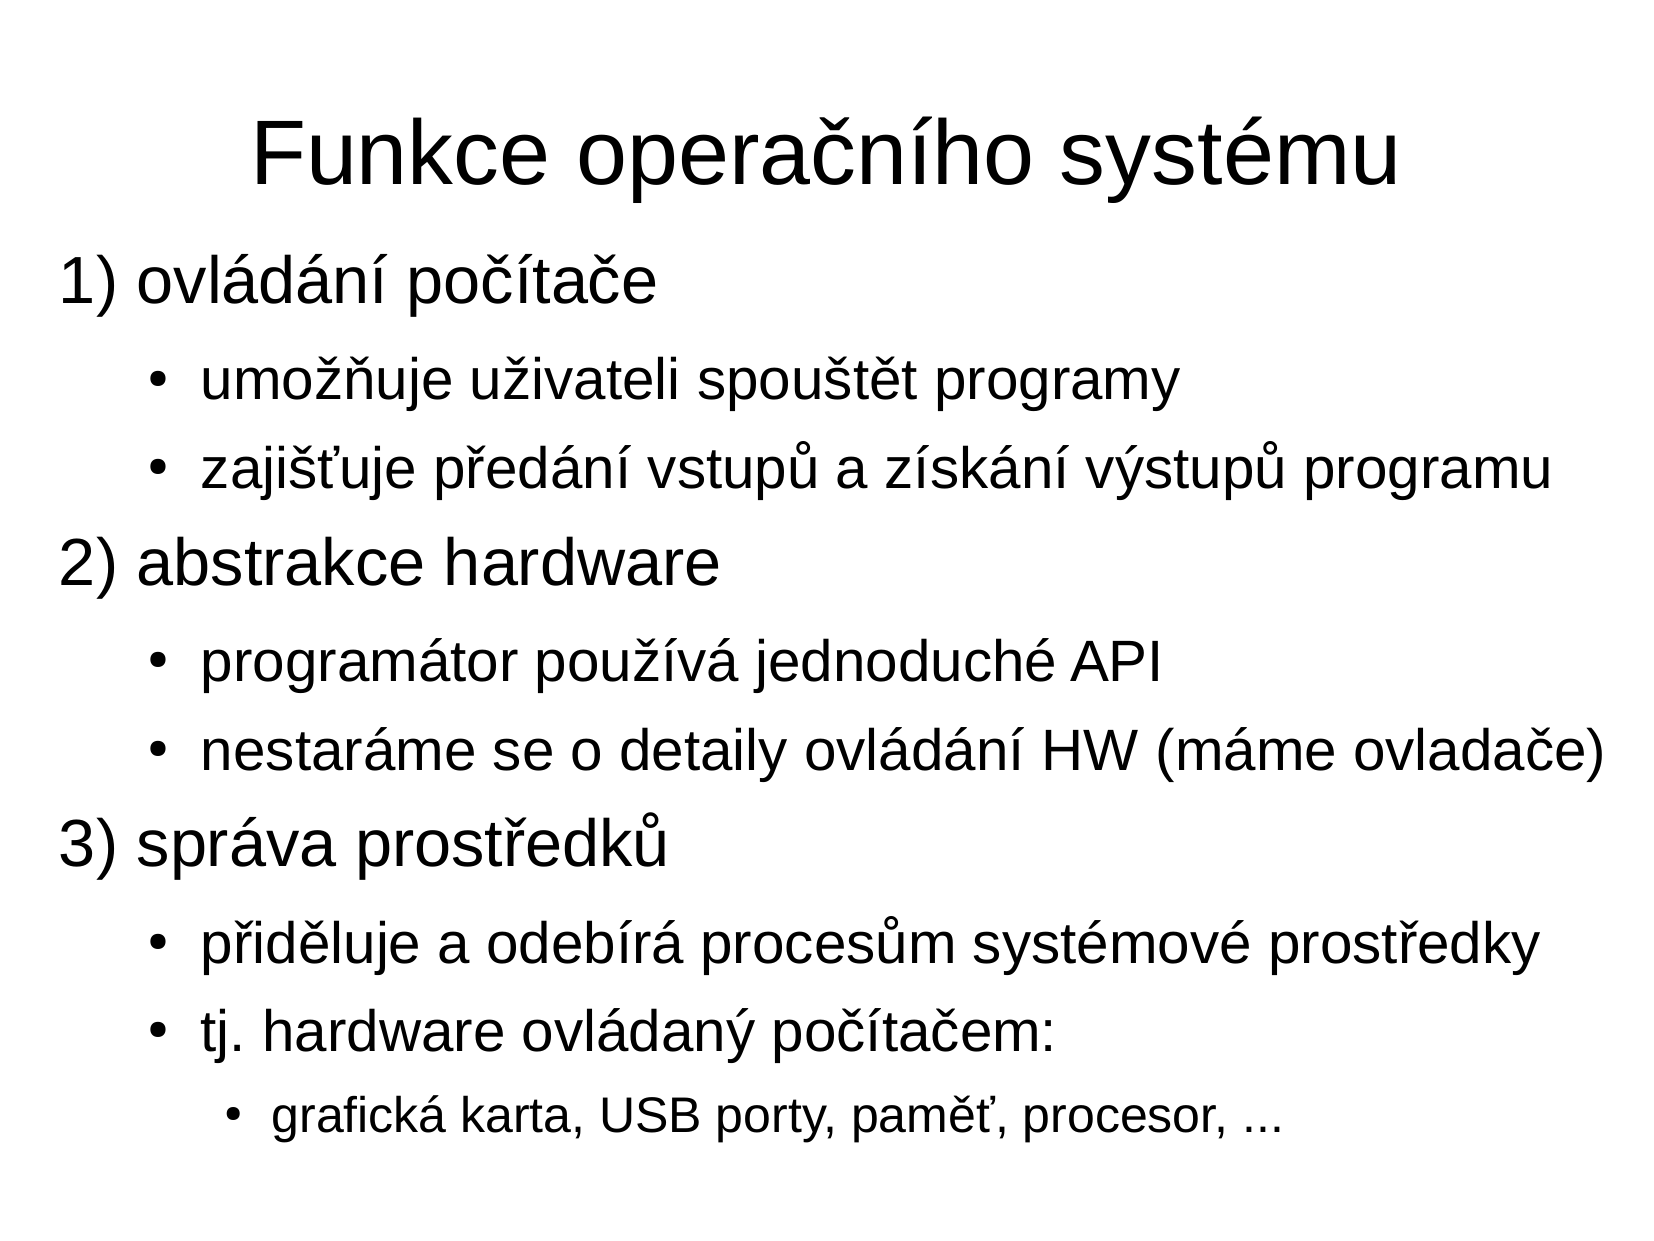

# Funkce operačního systému
 ovládání počítače
umožňuje uživateli spouštět programy
zajišťuje předání vstupů a získání výstupů programu
 abstrakce hardware
programátor používá jednoduché API
nestaráme se o detaily ovládání HW (máme ovladače)
 správa prostředků
přiděluje a odebírá procesům systémové prostředky
tj. hardware ovládaný počítačem:
grafická karta, USB porty, paměť, procesor, ...